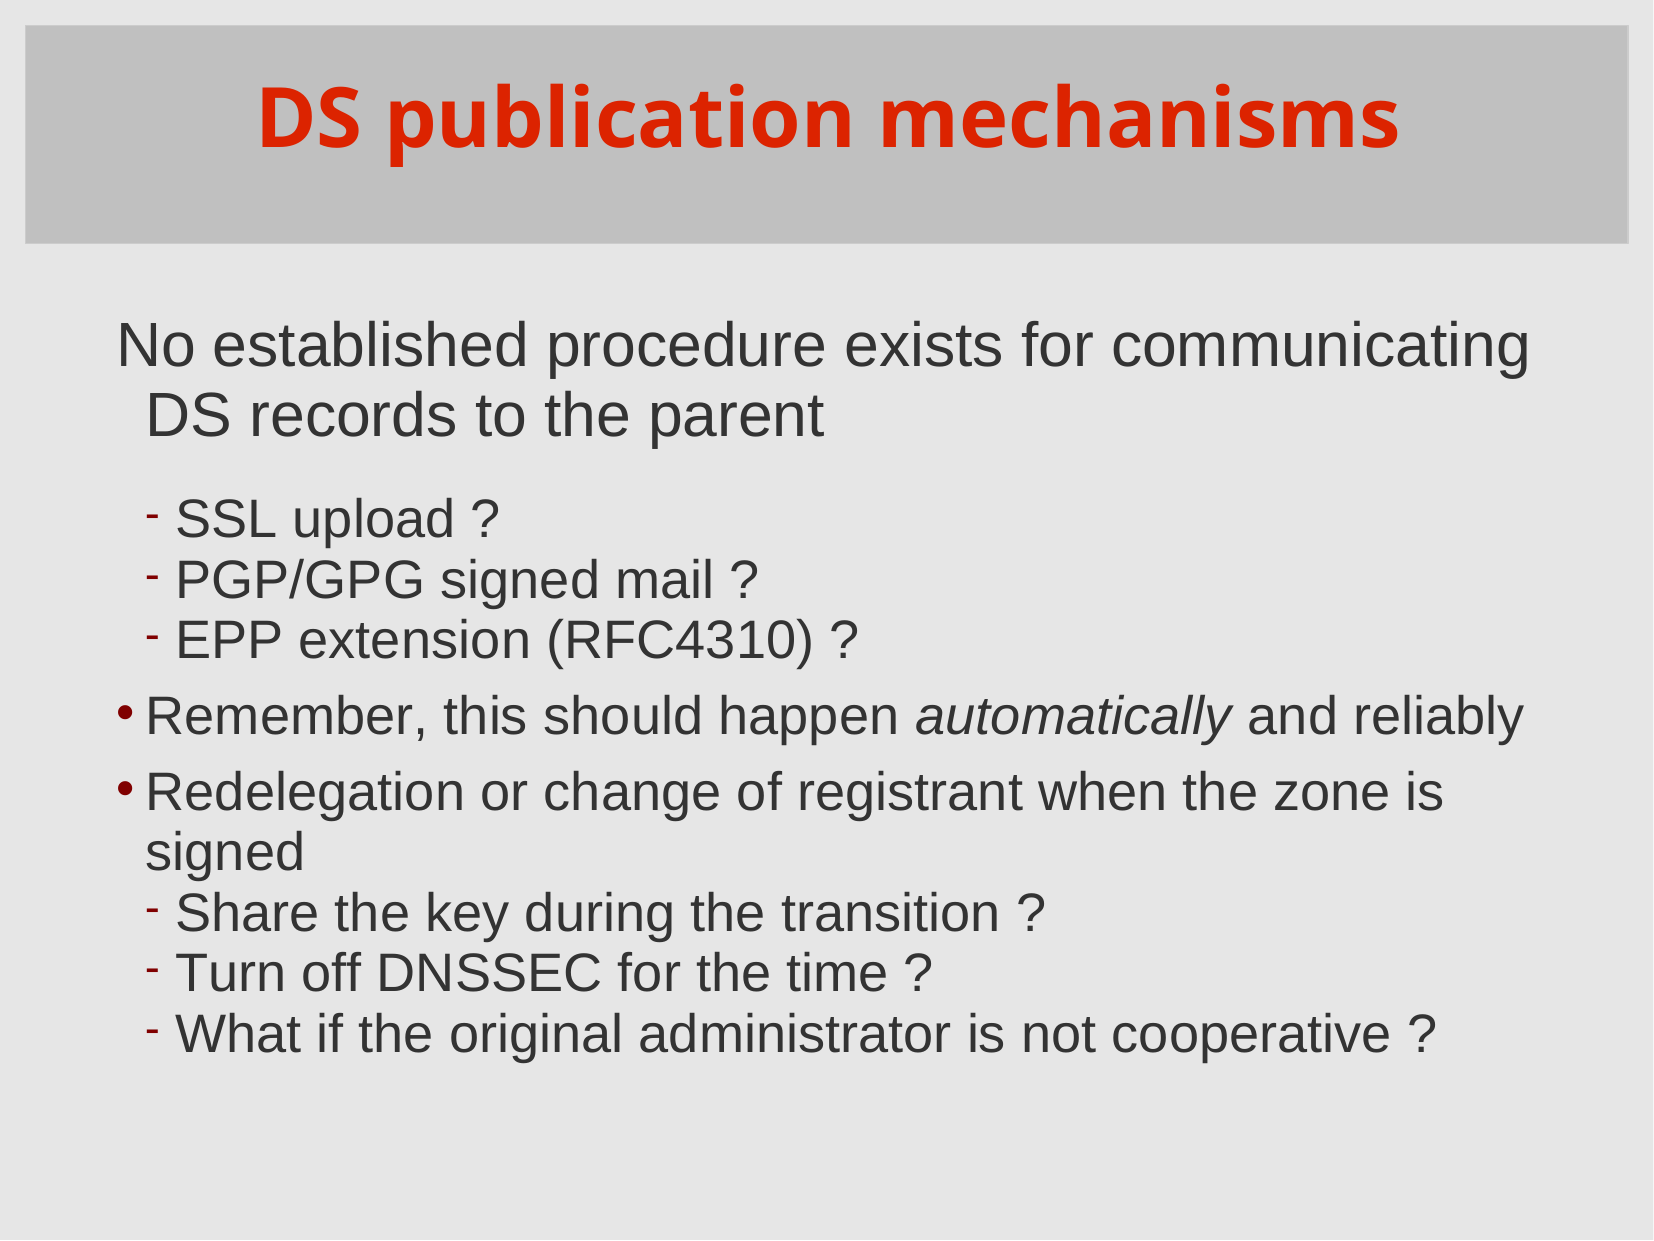

# DS publication mechanisms
No established procedure exists for communicating DS records to the parent
SSL upload ?
PGP/GPG signed mail ?
EPP extension (RFC4310) ?
Remember, this should happen automatically and reliably
Redelegation or change of registrant when the zone is signed
Share the key during the transition ?
Turn off DNSSEC for the time ?
What if the original administrator is not cooperative ?